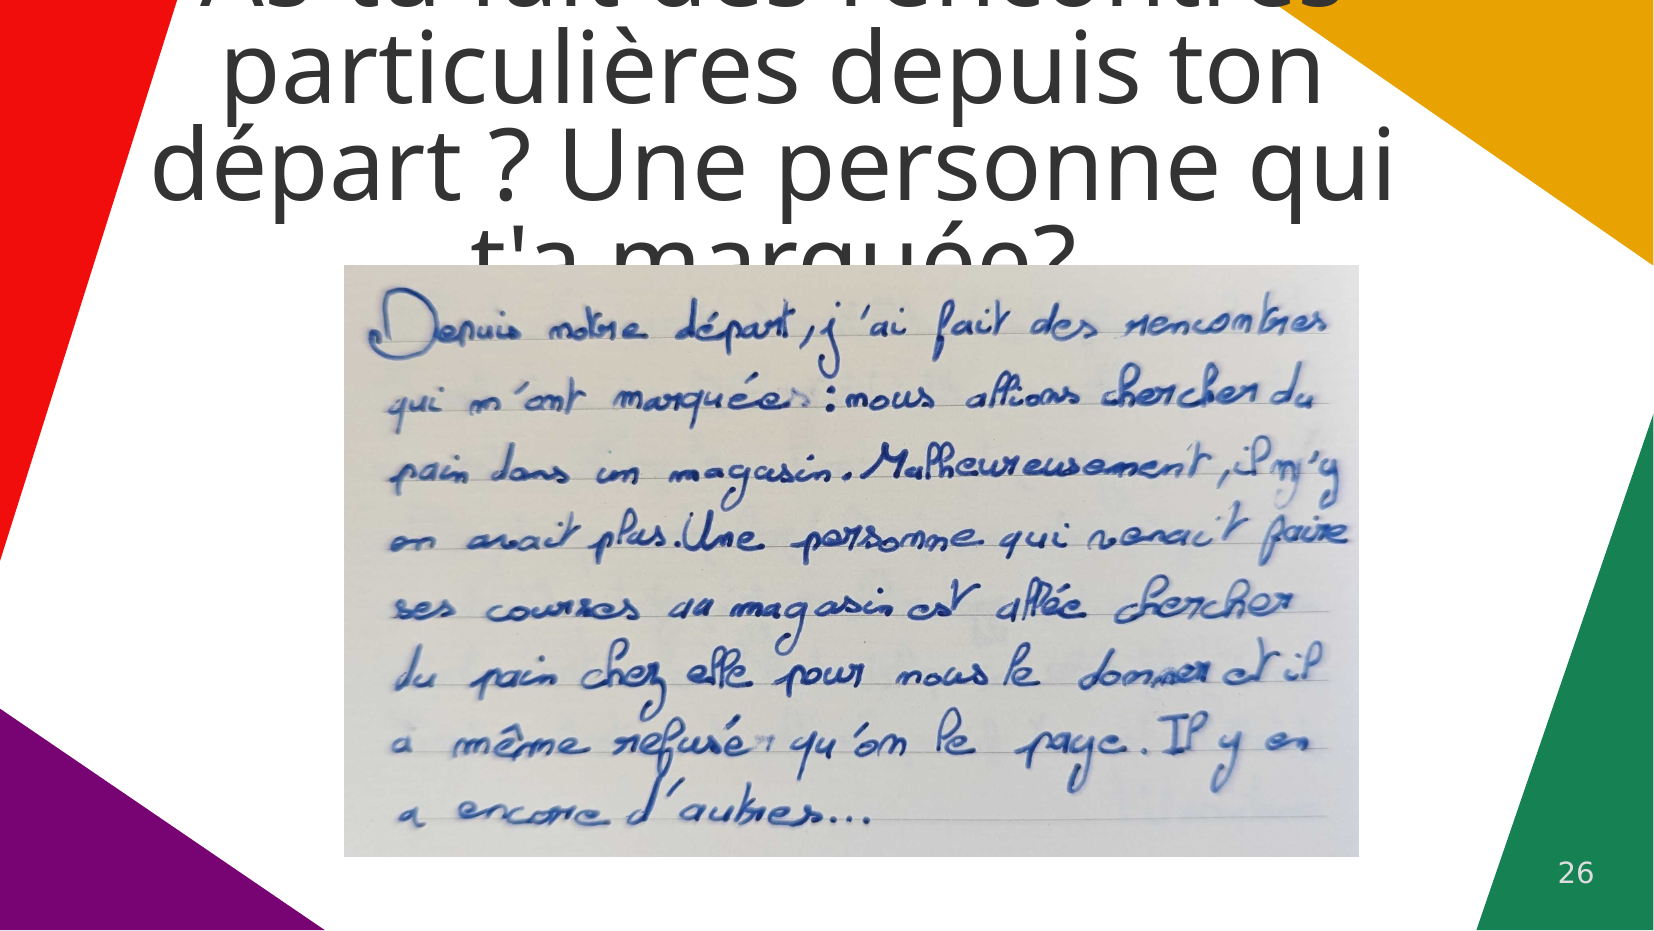

# As-tu fait des rencontres particulières depuis ton départ ? Une personne qui t'a marquée?
26